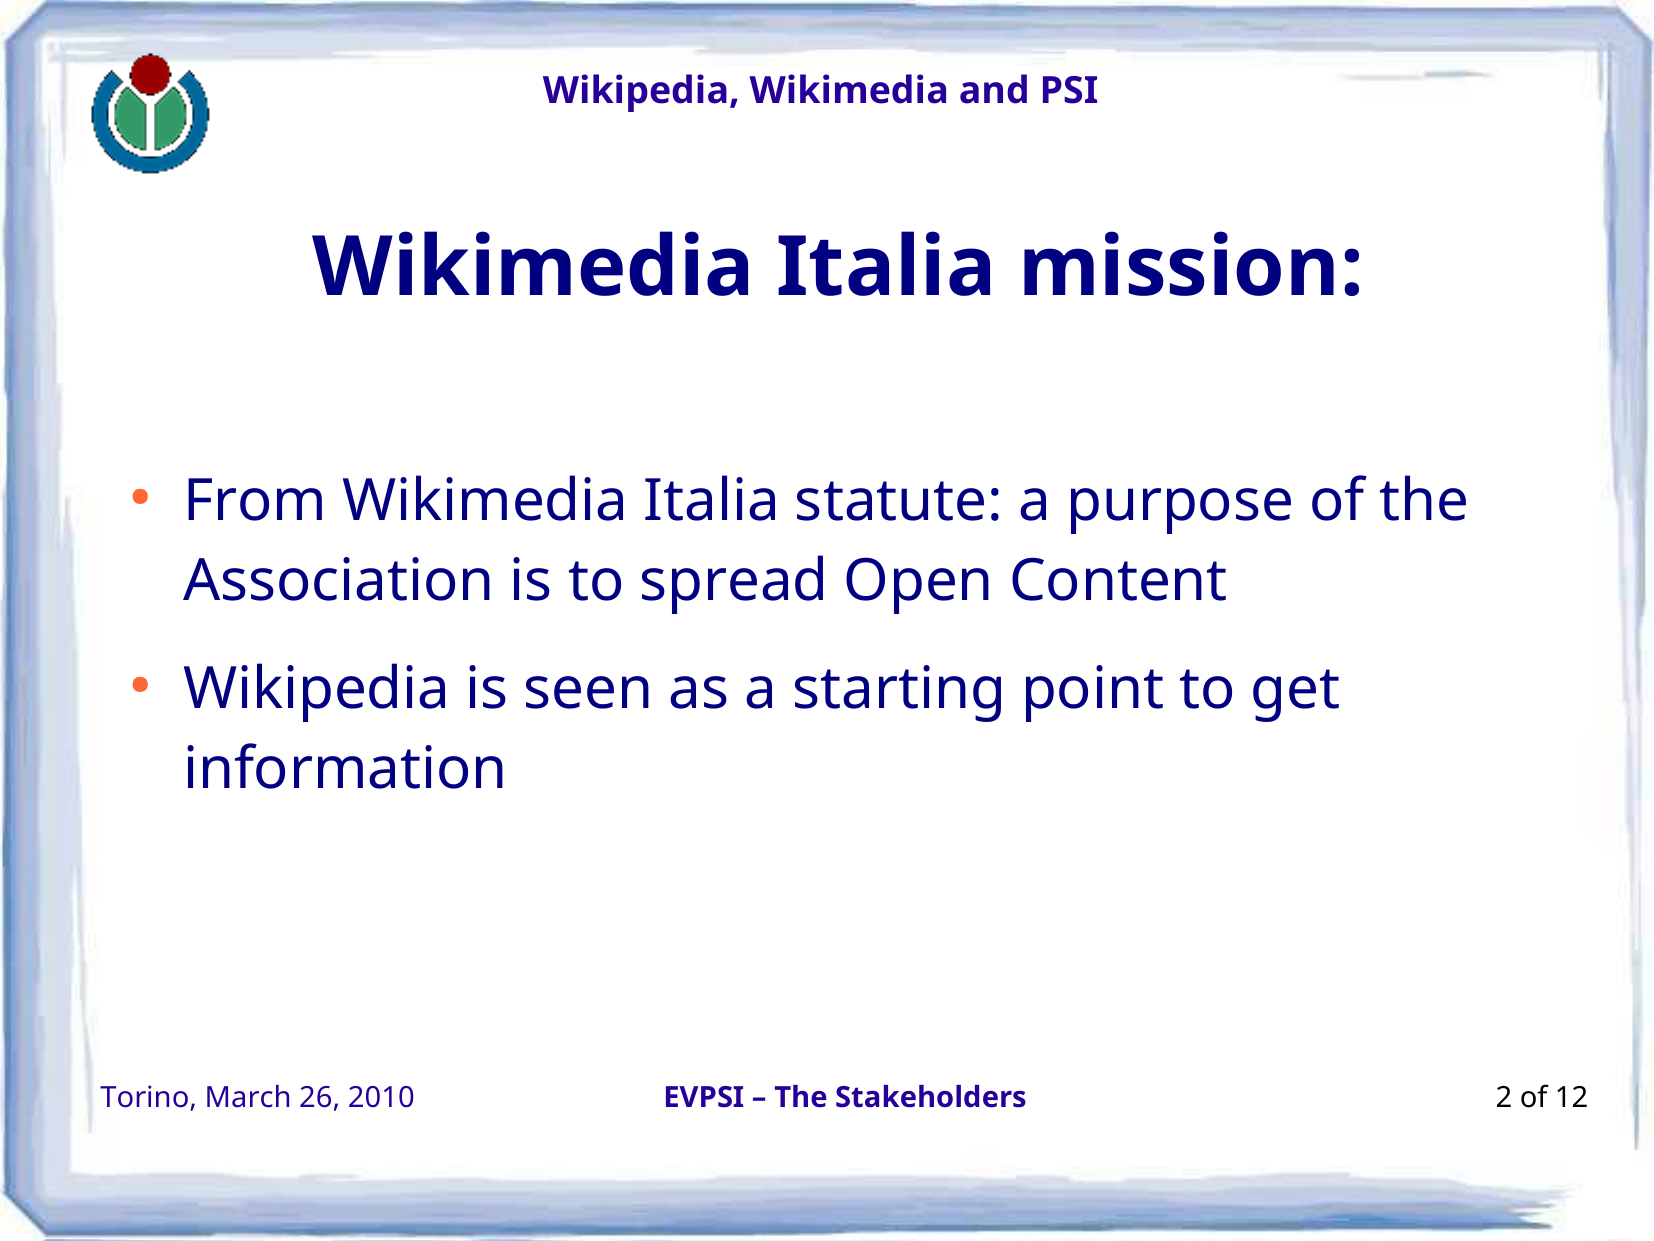

# Wikipedia, Wikimedia and PSI
Wikimedia Italia mission:
From Wikimedia Italia statute: a purpose of the Association is to spread Open Content
Wikipedia is seen as a starting point to get information
26 marzo 2010
EVPSI, Torino
2